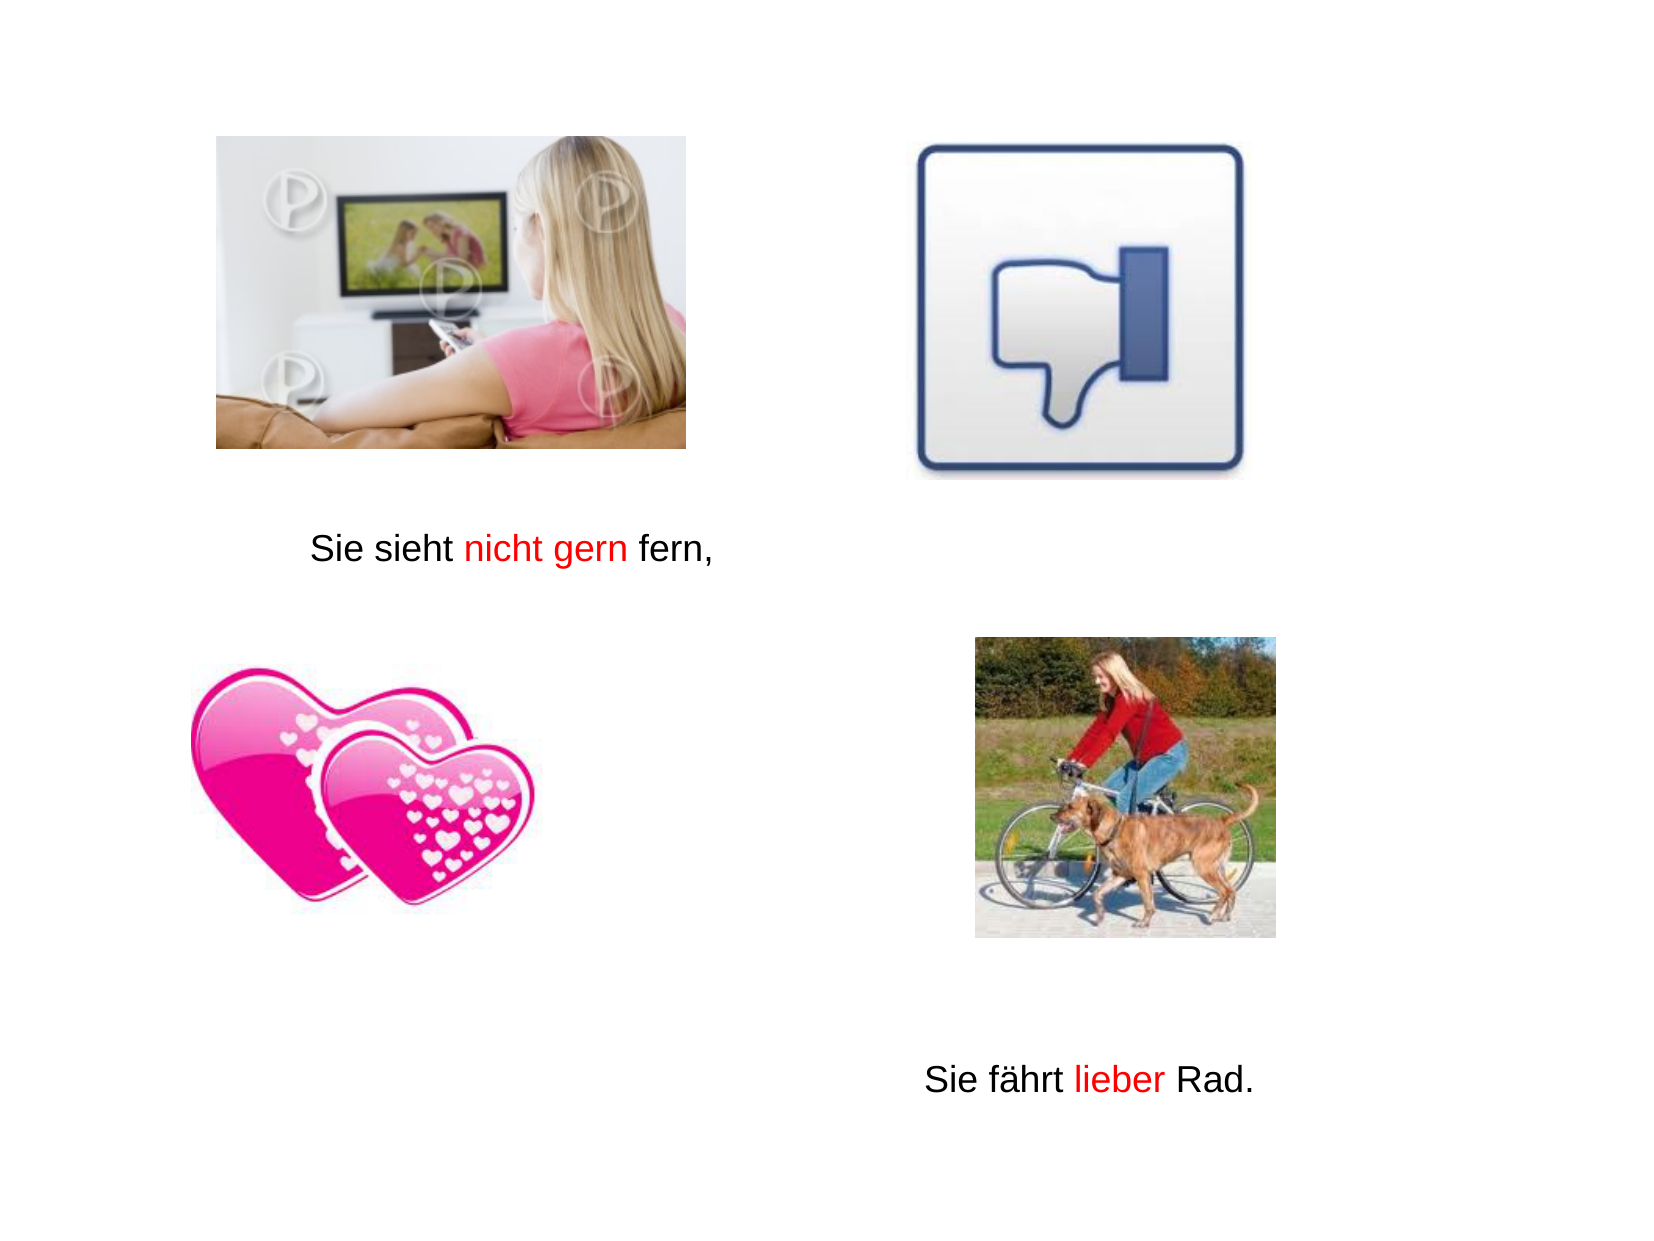

Sie sieht nicht gern fern,
Sie fährt lieber Rad.